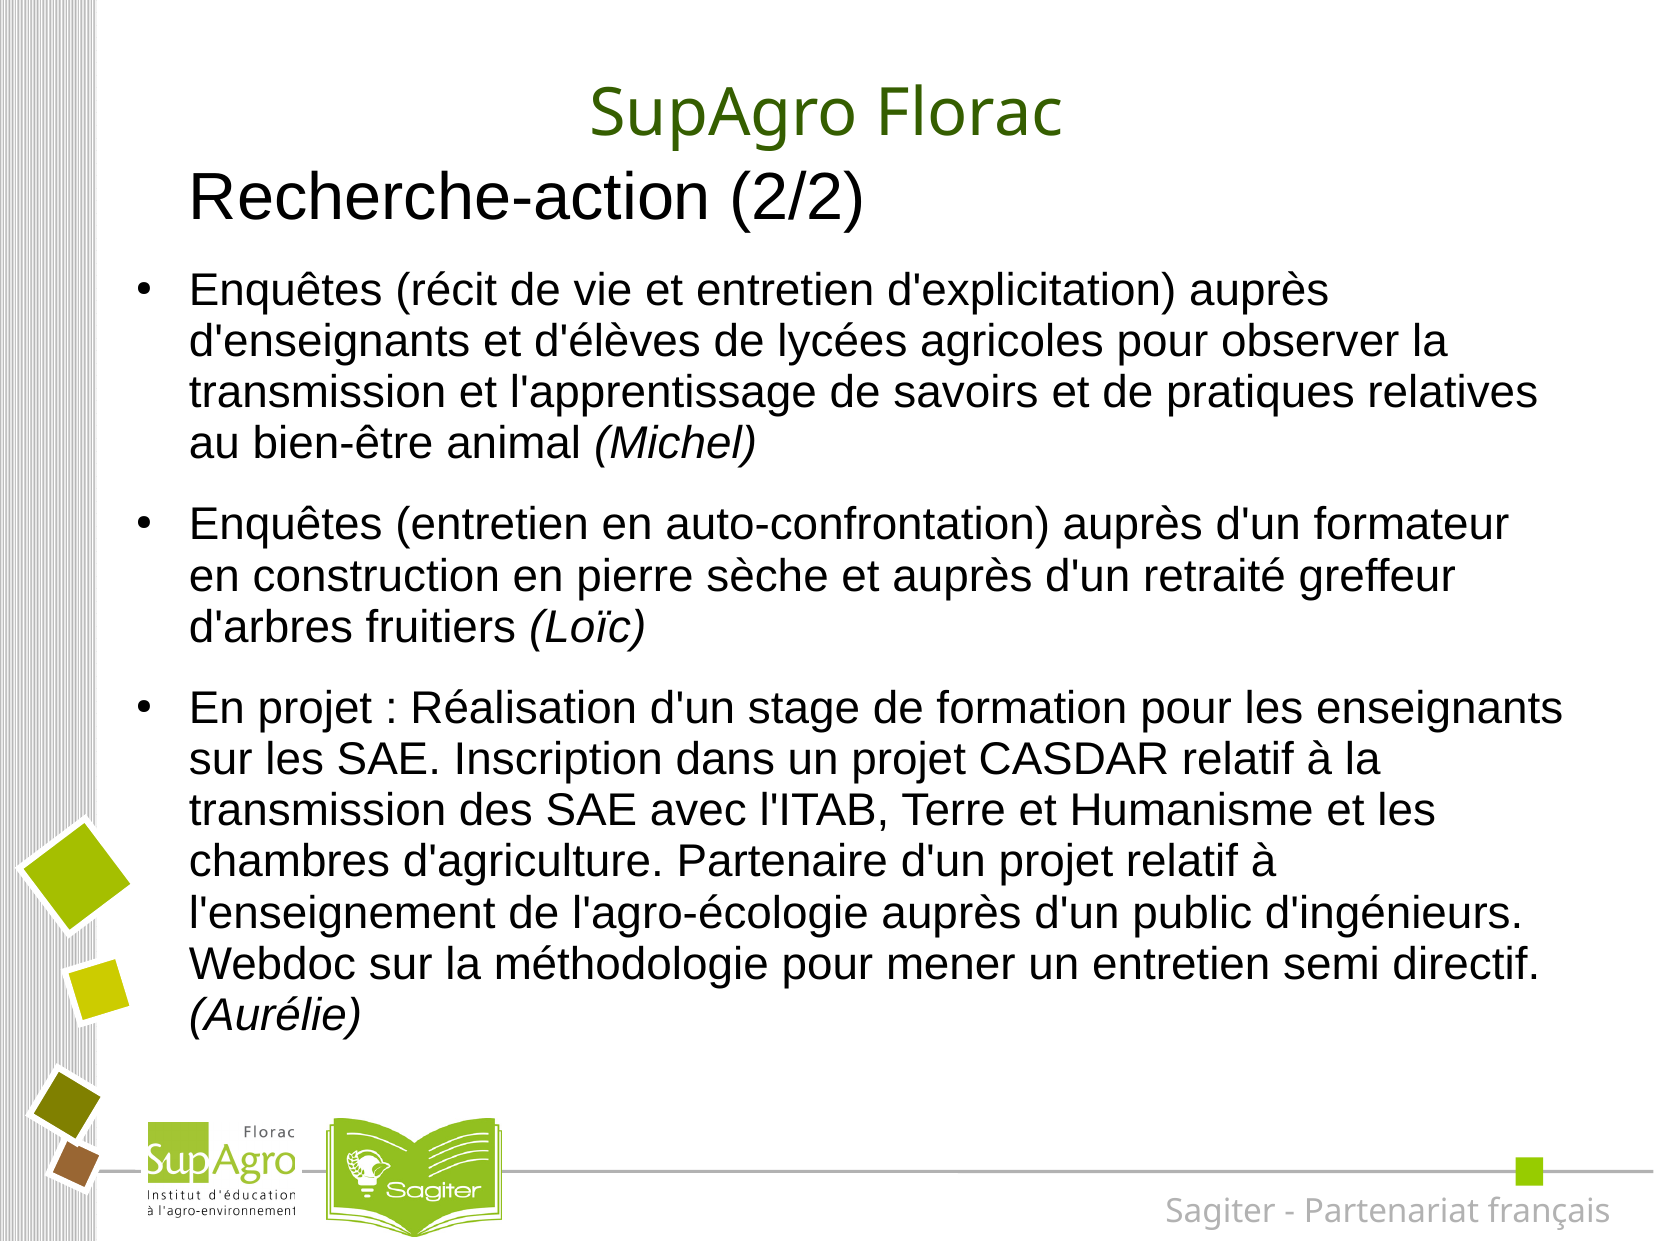

# SupAgro Florac
Recherche-action (2/2)
Enquêtes (récit de vie et entretien d'explicitation) auprès d'enseignants et d'élèves de lycées agricoles pour observer la transmission et l'apprentissage de savoirs et de pratiques relatives au bien-être animal (Michel)
Enquêtes (entretien en auto-confrontation) auprès d'un formateur en construction en pierre sèche et auprès d'un retraité greffeur d'arbres fruitiers (Loïc)
En projet : Réalisation d'un stage de formation pour les enseignants sur les SAE. Inscription dans un projet CASDAR relatif à la transmission des SAE avec l'ITAB, Terre et Humanisme et les chambres d'agriculture. Partenaire d'un projet relatif à l'enseignement de l'agro-écologie auprès d'un public d'ingénieurs. Webdoc sur la méthodologie pour mener un entretien semi directif. (Aurélie)
Sagiter - Partenariat français